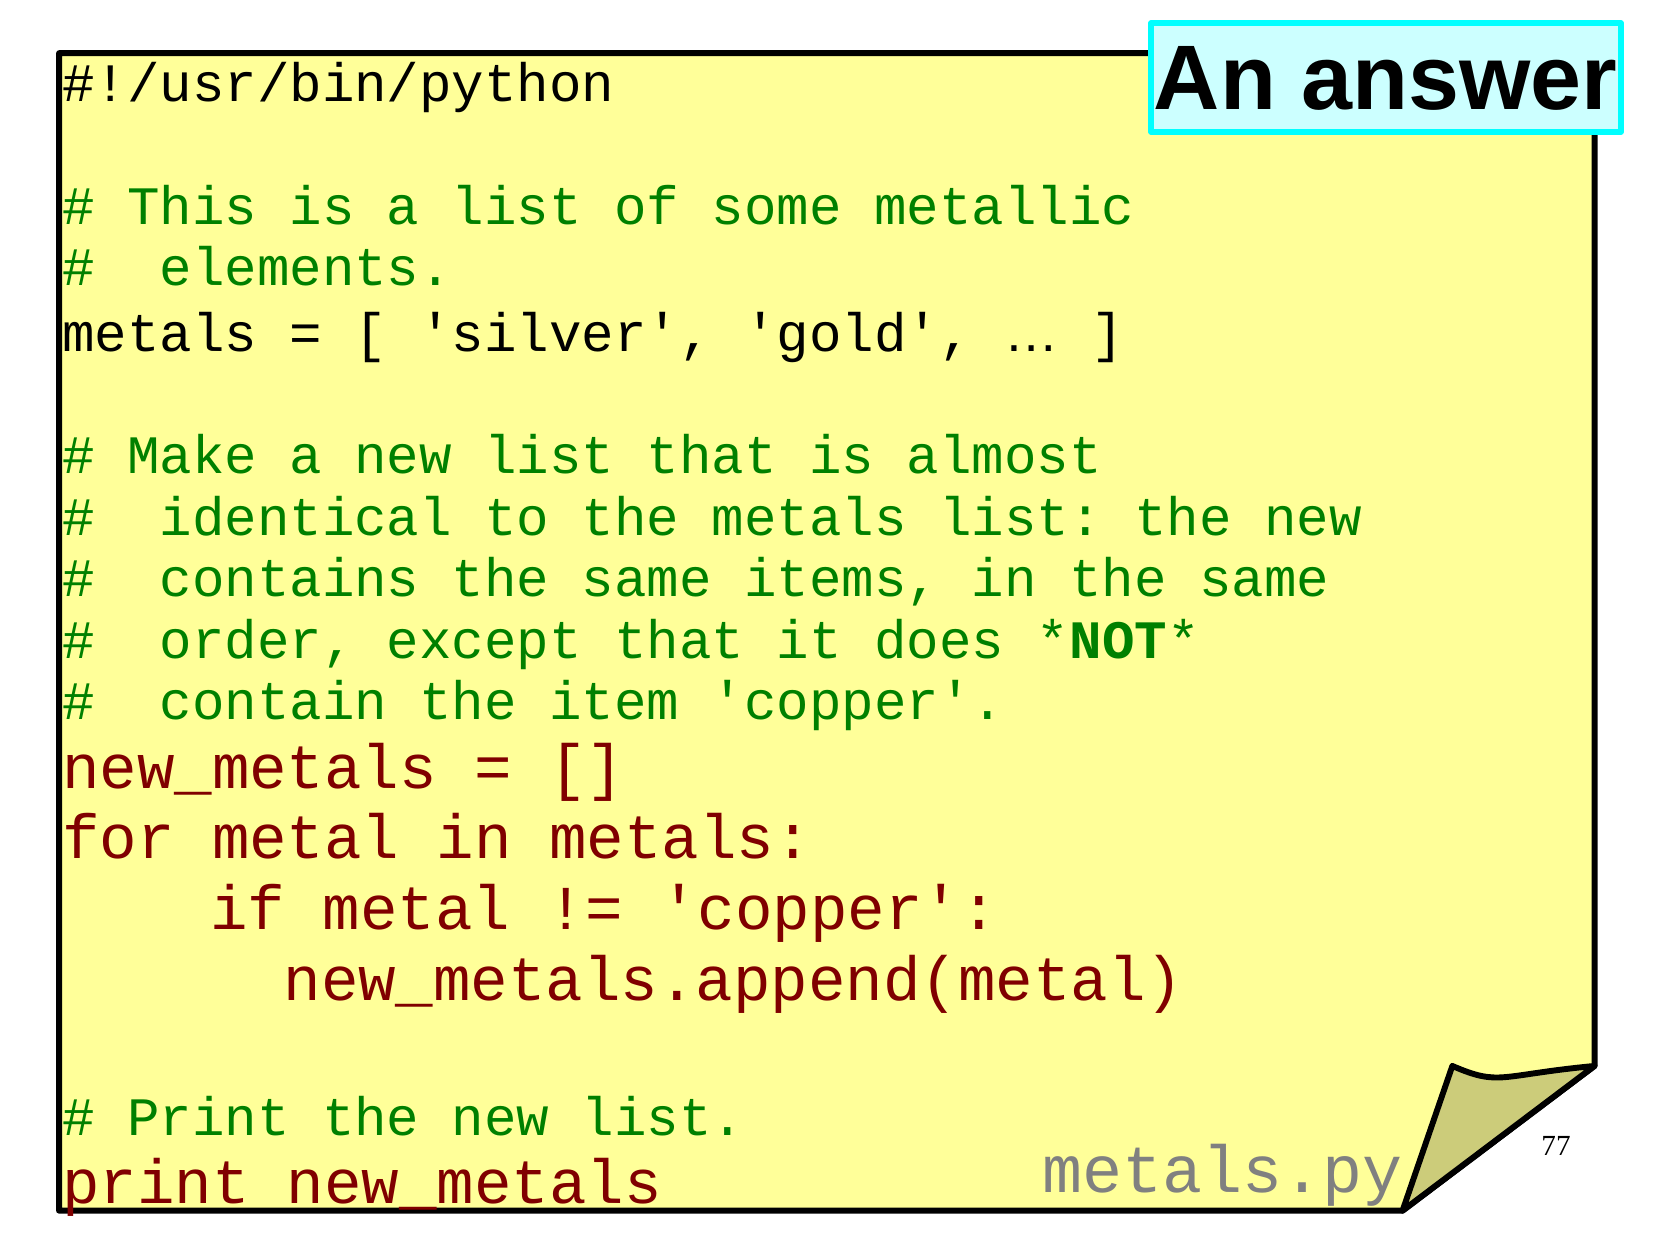

An answer
#!/usr/bin/python
# This is a list of some metallic
# elements.
metals = [ 'silver', 'gold', … ]
# Make a new list that is almost
# identical to the metals list: the new
# contains the same items, in the same
# order, except that it does *NOT*
# contain the item 'copper'.
new_metals = []
for metal in metals:
	if metal != 'copper':
		new_metals.append(metal)
# Print the new list.
print new_metals
77
metals.py